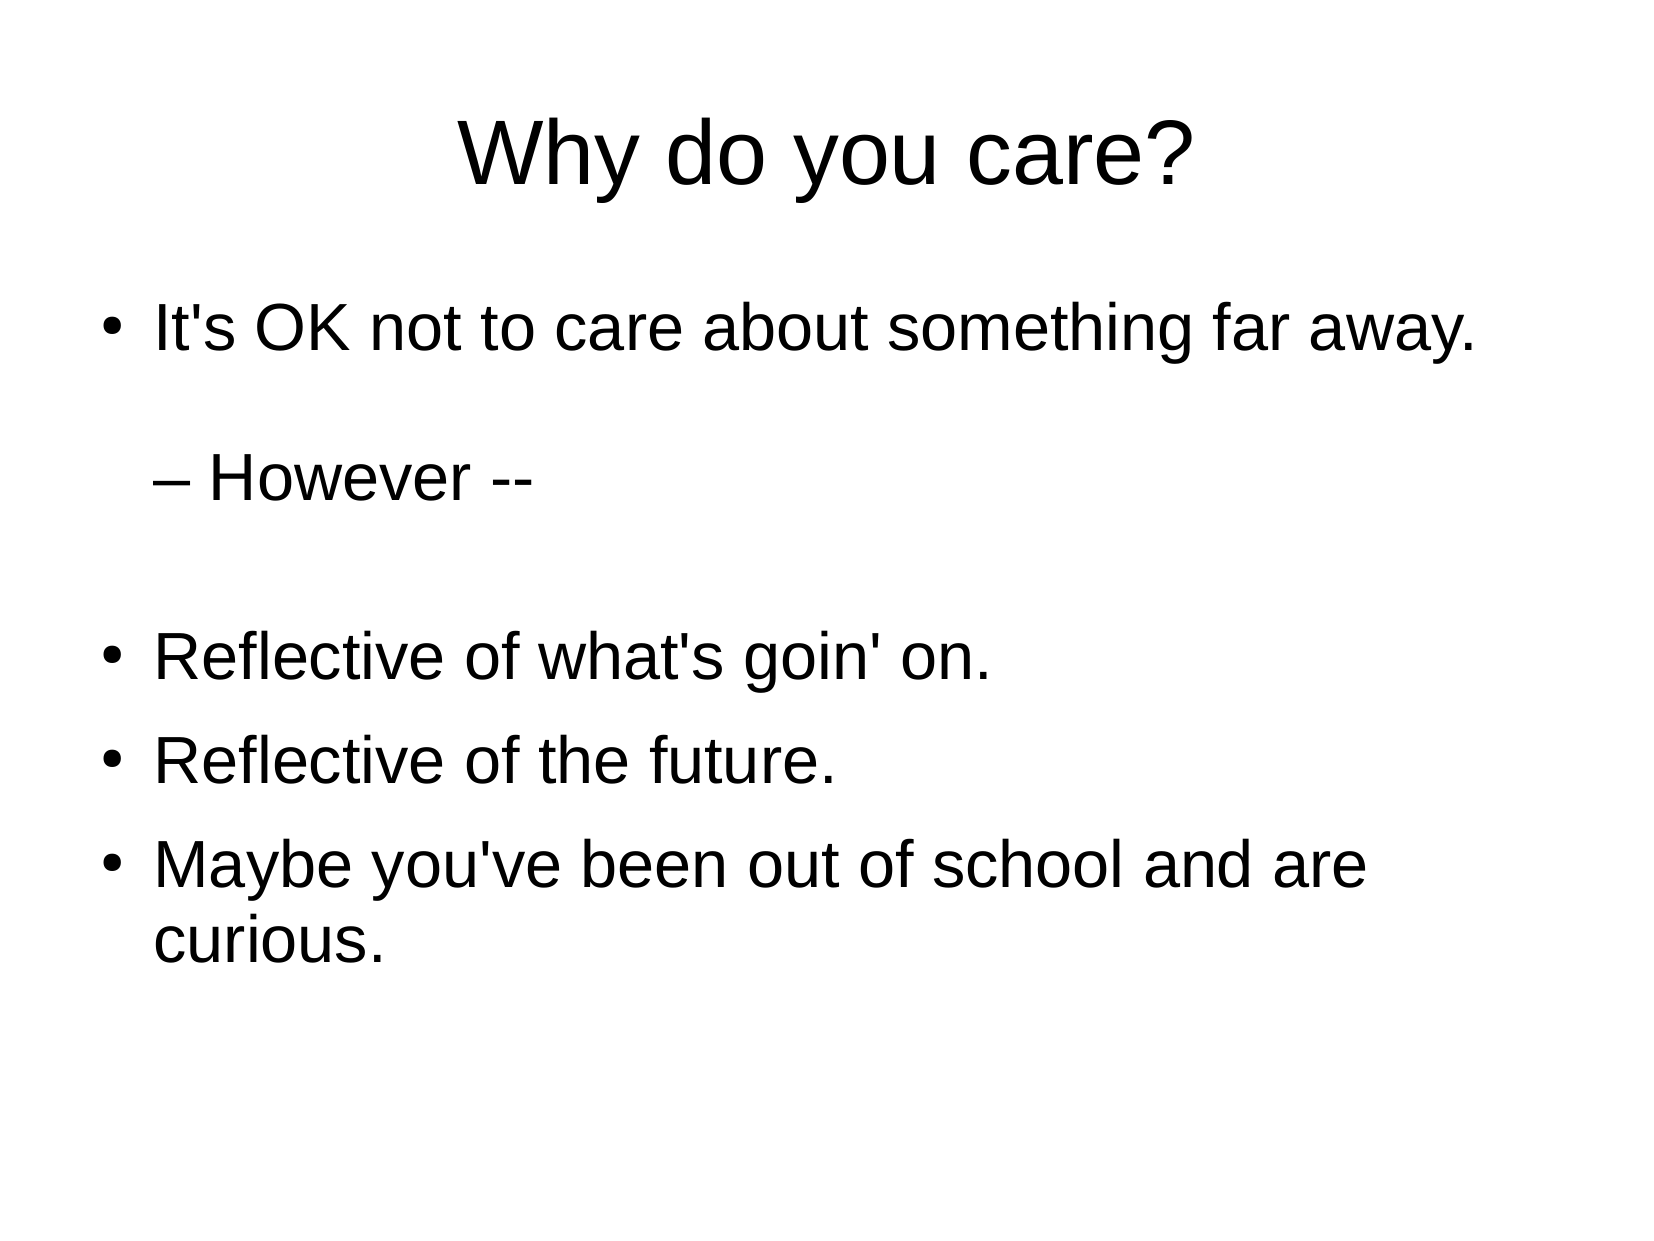

# Why do you care?
It's OK not to care about something far away.
– However --
Reflective of what's goin' on.
Reflective of the future.
Maybe you've been out of school and are curious.